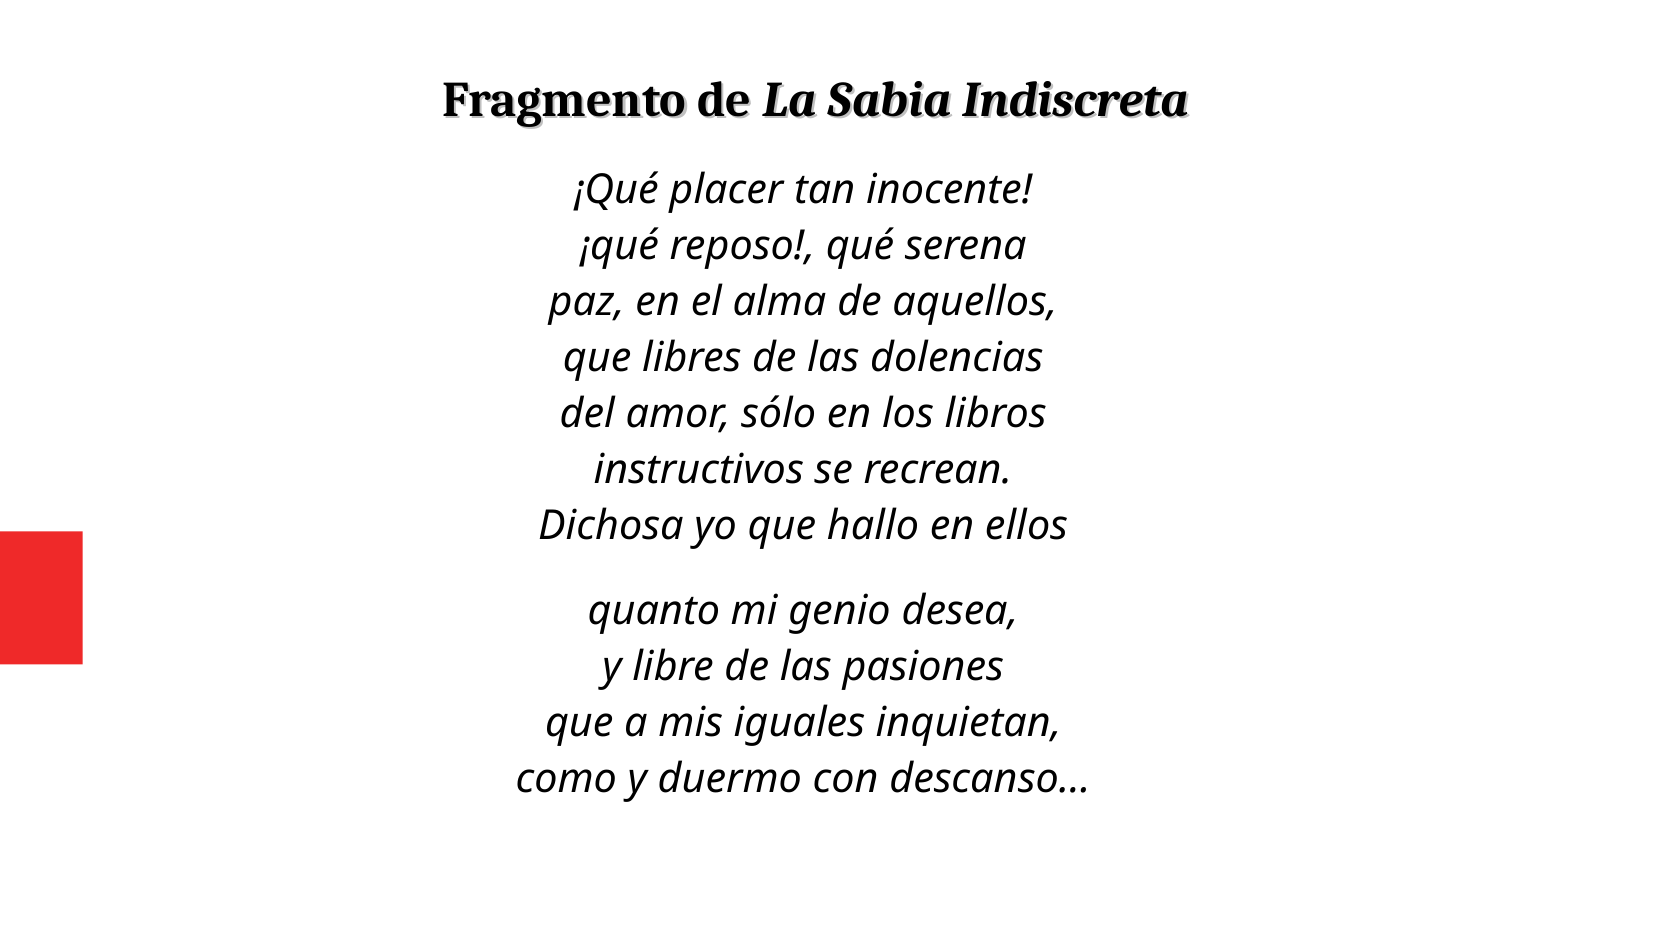

# Fragmento de La Sabia Indiscreta
¡Qué placer tan inocente!
¡qué reposo!, qué serena
paz, en el alma de aquellos,
que libres de las dolencias
del amor, sólo en los libros
instructivos se recrean.
Dichosa yo que hallo en ellos
quanto mi genio desea,
y libre de las pasiones
que a mis iguales inquietan,
como y duermo con descanso…